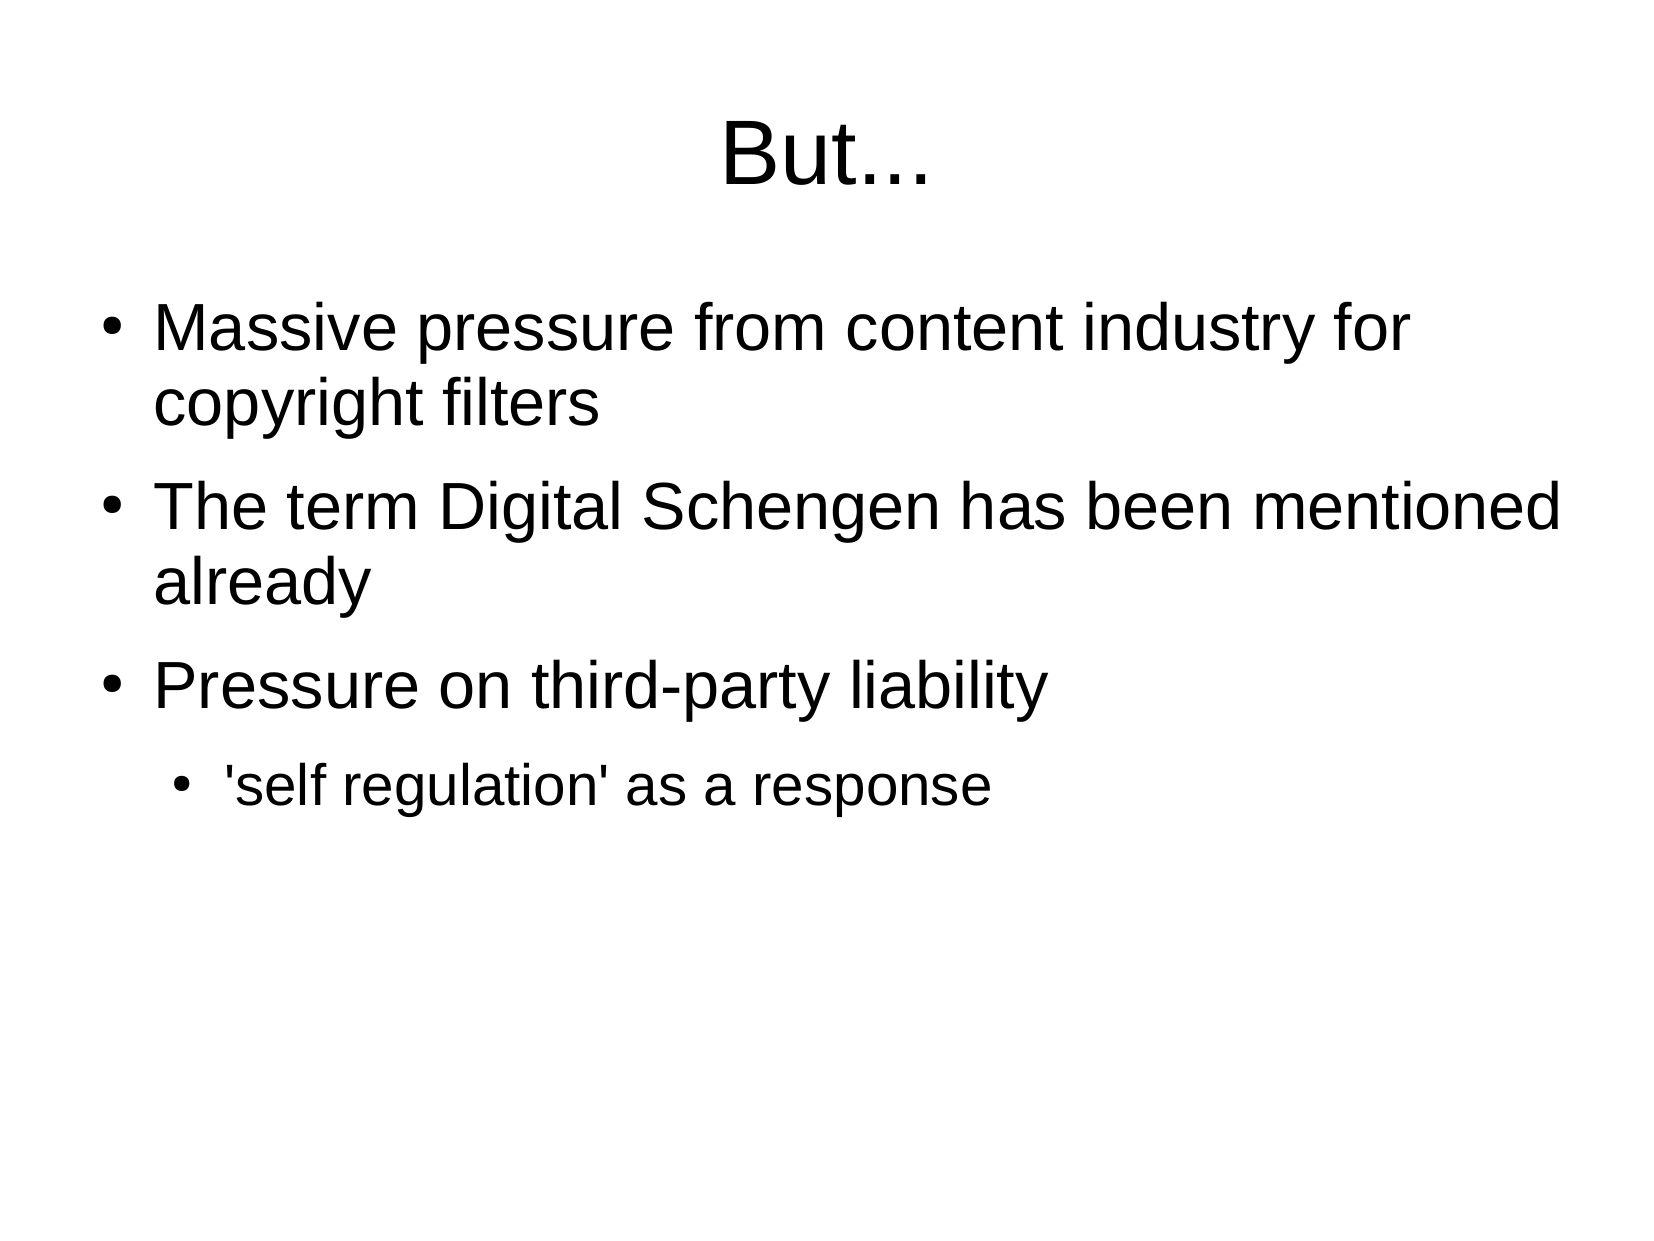

# But...
Massive pressure from content industry for copyright filters
The term Digital Schengen has been mentioned already
Pressure on third-party liability
'self regulation' as a response